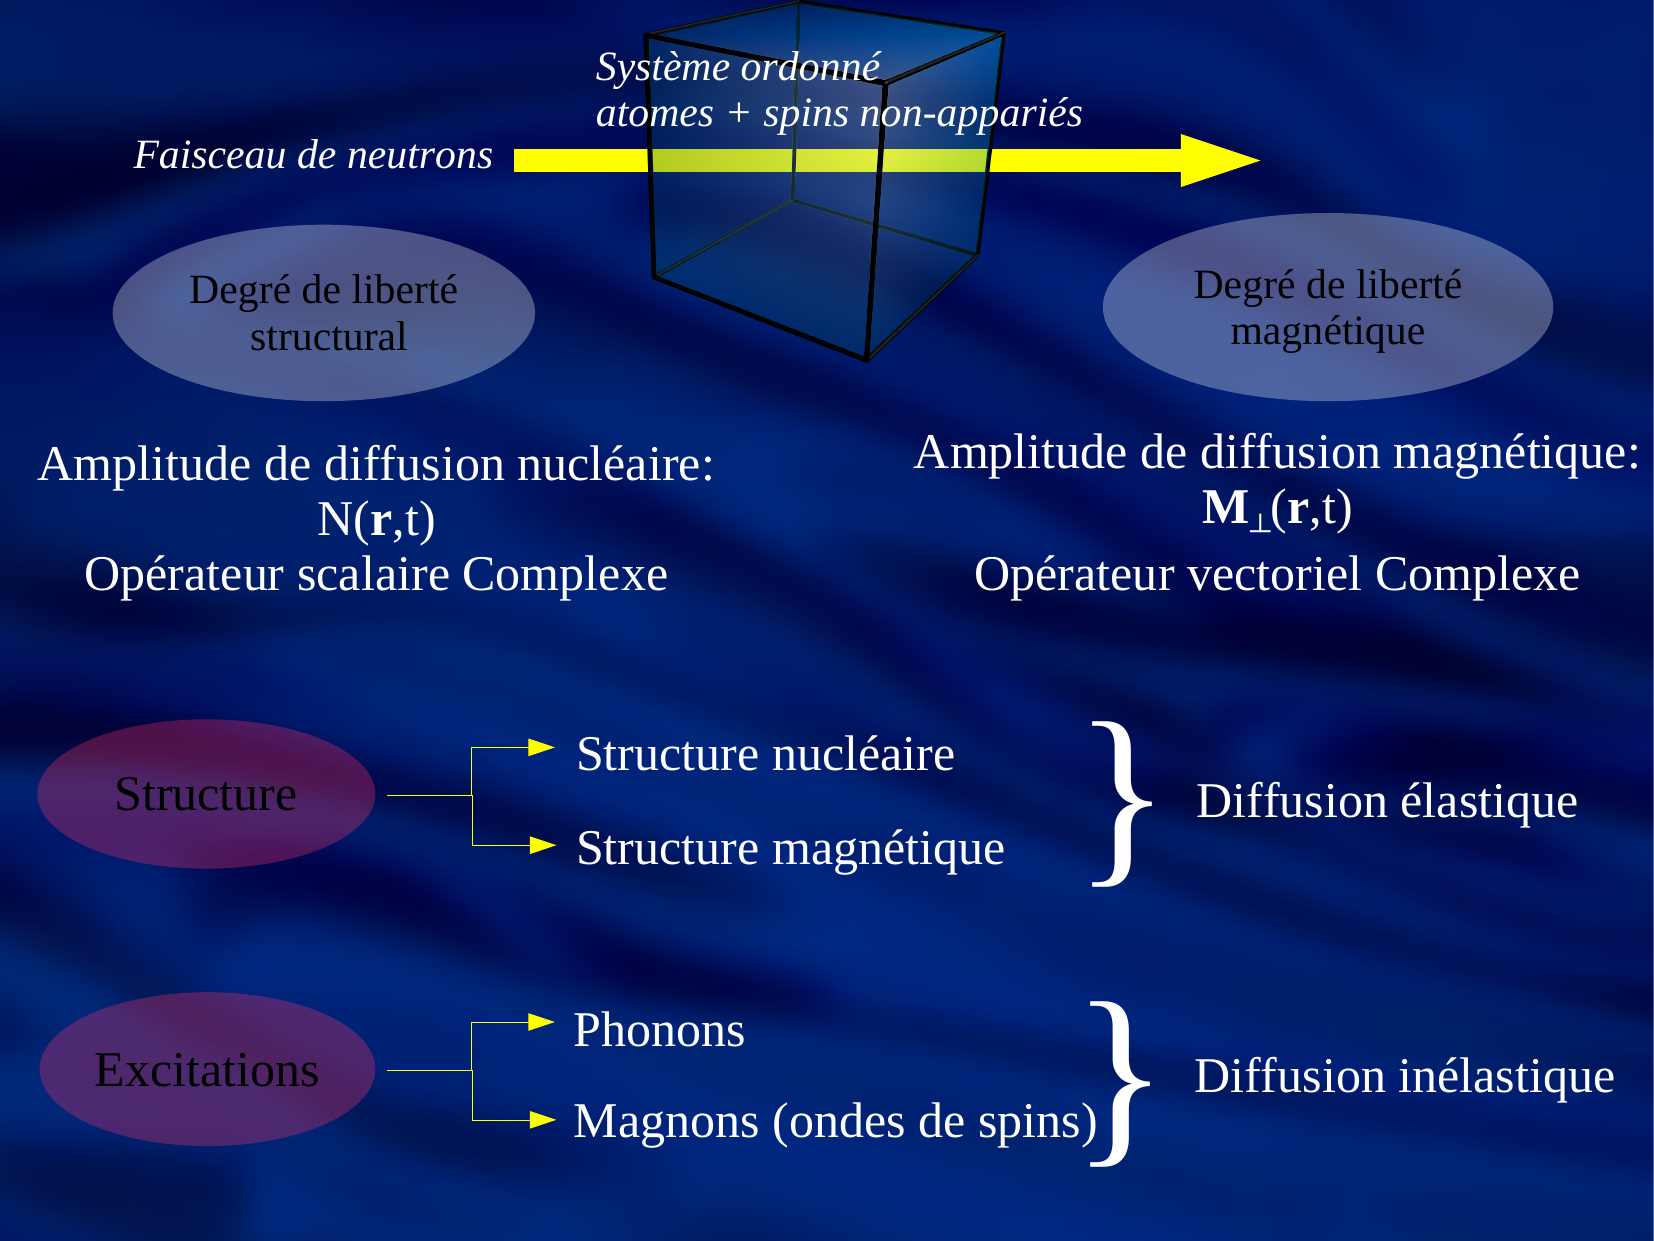

Système ordonné
atomes + spins non-appariés
Faisceau de neutrons
Degré de liberté
magnétique
Degré de liberté
 structural
Amplitude de diffusion magnétique:
M┴(r,t)
Opérateur vectoriel Complexe
Amplitude de diffusion nucléaire:
N(r,t)
Opérateur scalaire Complexe
}
Structure
Structure nucléaire
Diffusion élastique
Structure magnétique
}
Excitations
Phonons
Diffusion inélastique
Magnons (ondes de spins)